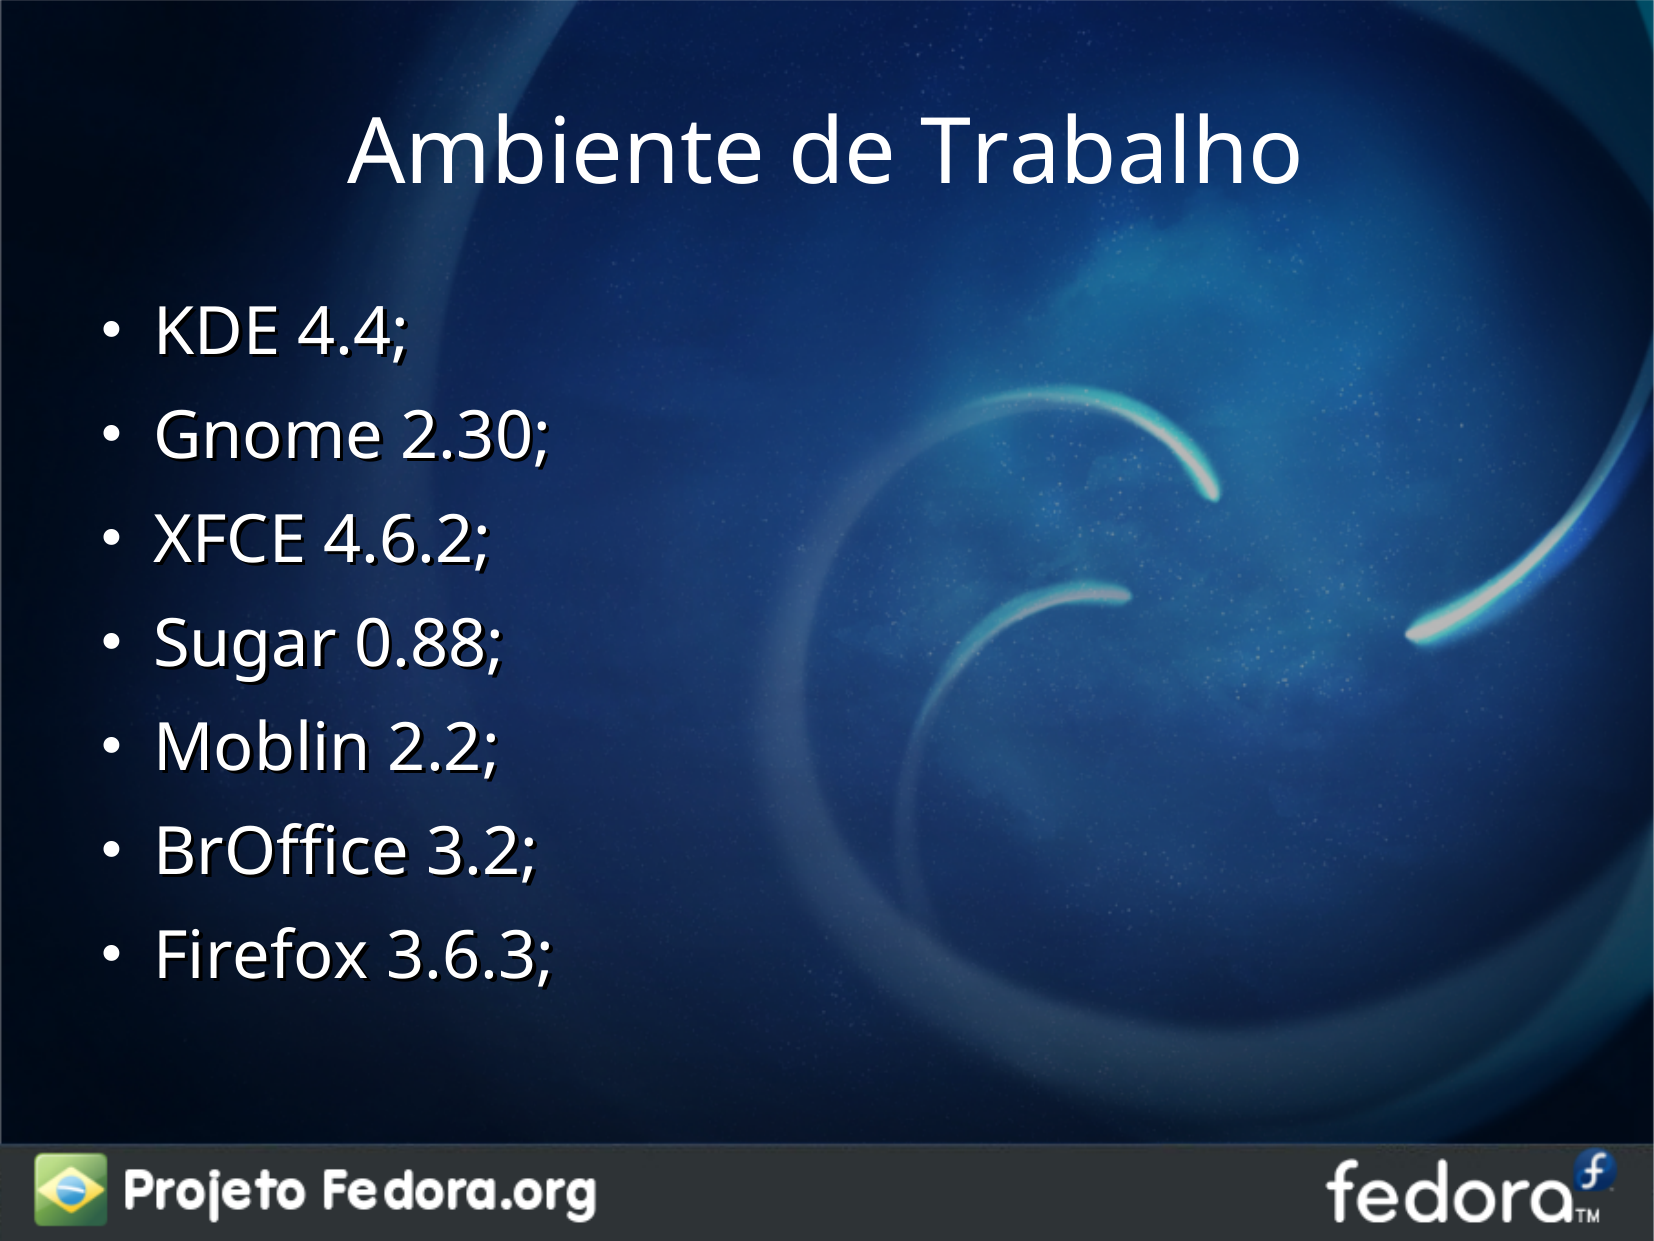

# Ambiente de Trabalho
KDE 4.4;
Gnome 2.30;
XFCE 4.6.2;
Sugar 0.88;
Moblin 2.2;
BrOffice 3.2;
Firefox 3.6.3;